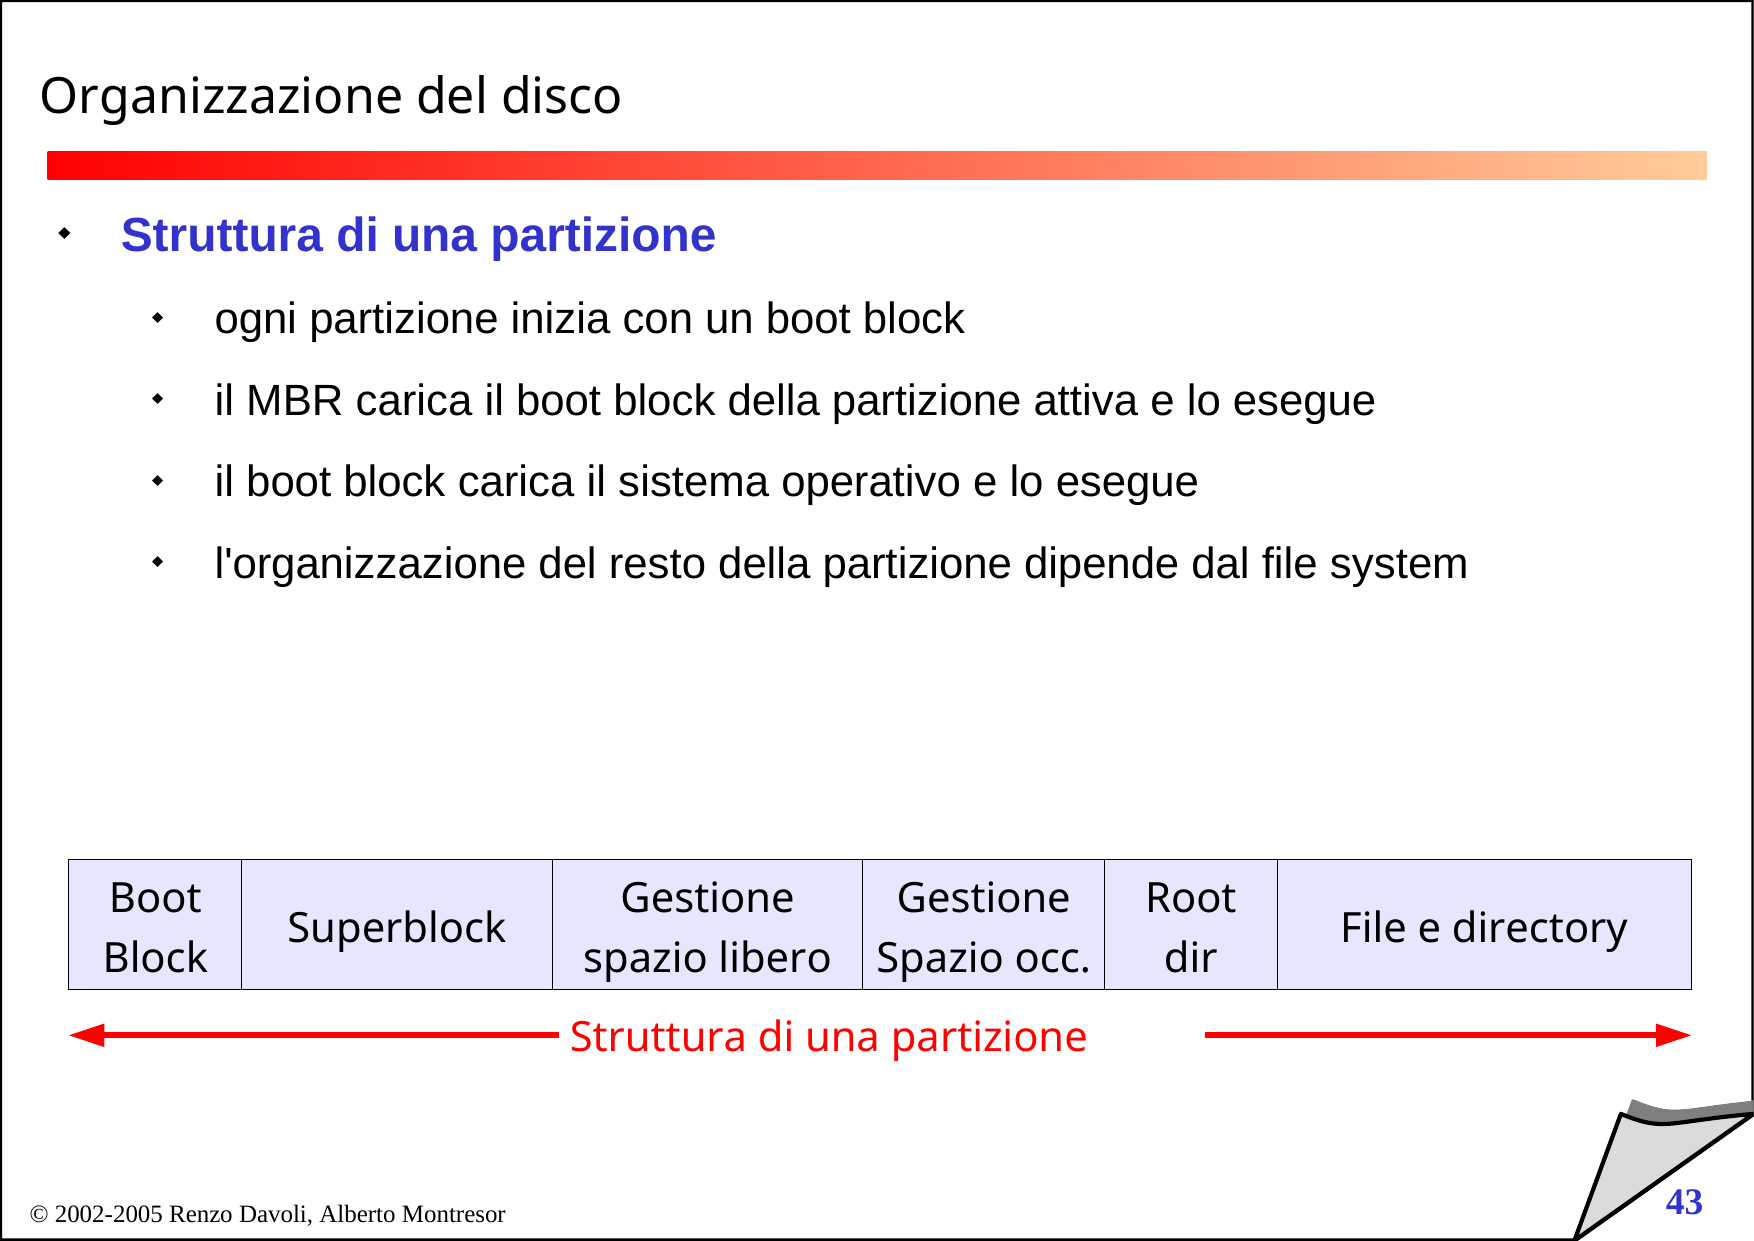

# Organizzazione del disco
Struttura di una partizione
ogni partizione inizia con un boot block
il MBR carica il boot block della partizione attiva e lo esegue
il boot block carica il sistema operativo e lo esegue
l'organizzazione del resto della partizione dipende dal file system
Boot
Block
Superblock
Gestione
spazio libero
Gestione
Spazio occ.
Root
dir
File e directory
 Struttura di una partizione